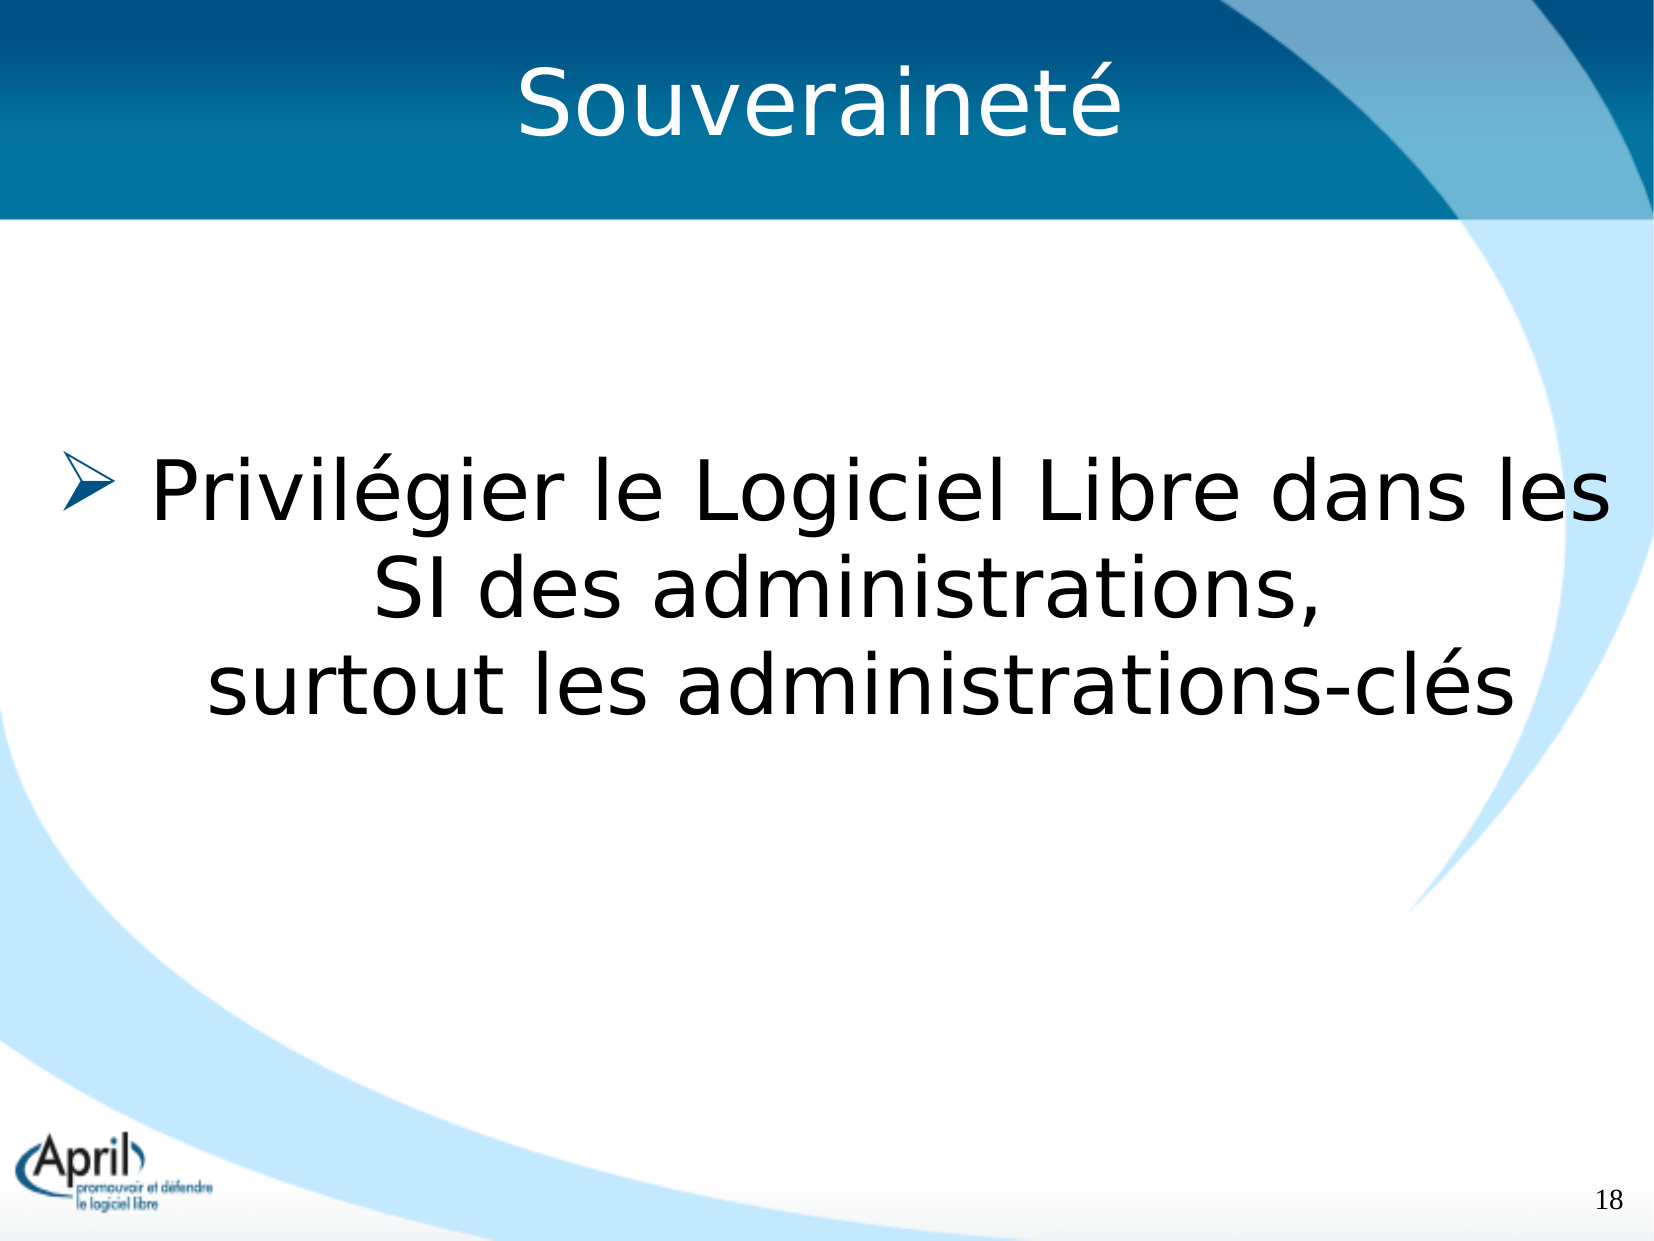

# Souveraineté
 Privilégier le Logiciel Libre dans les SI des administrations,
surtout les administrations-clés
18